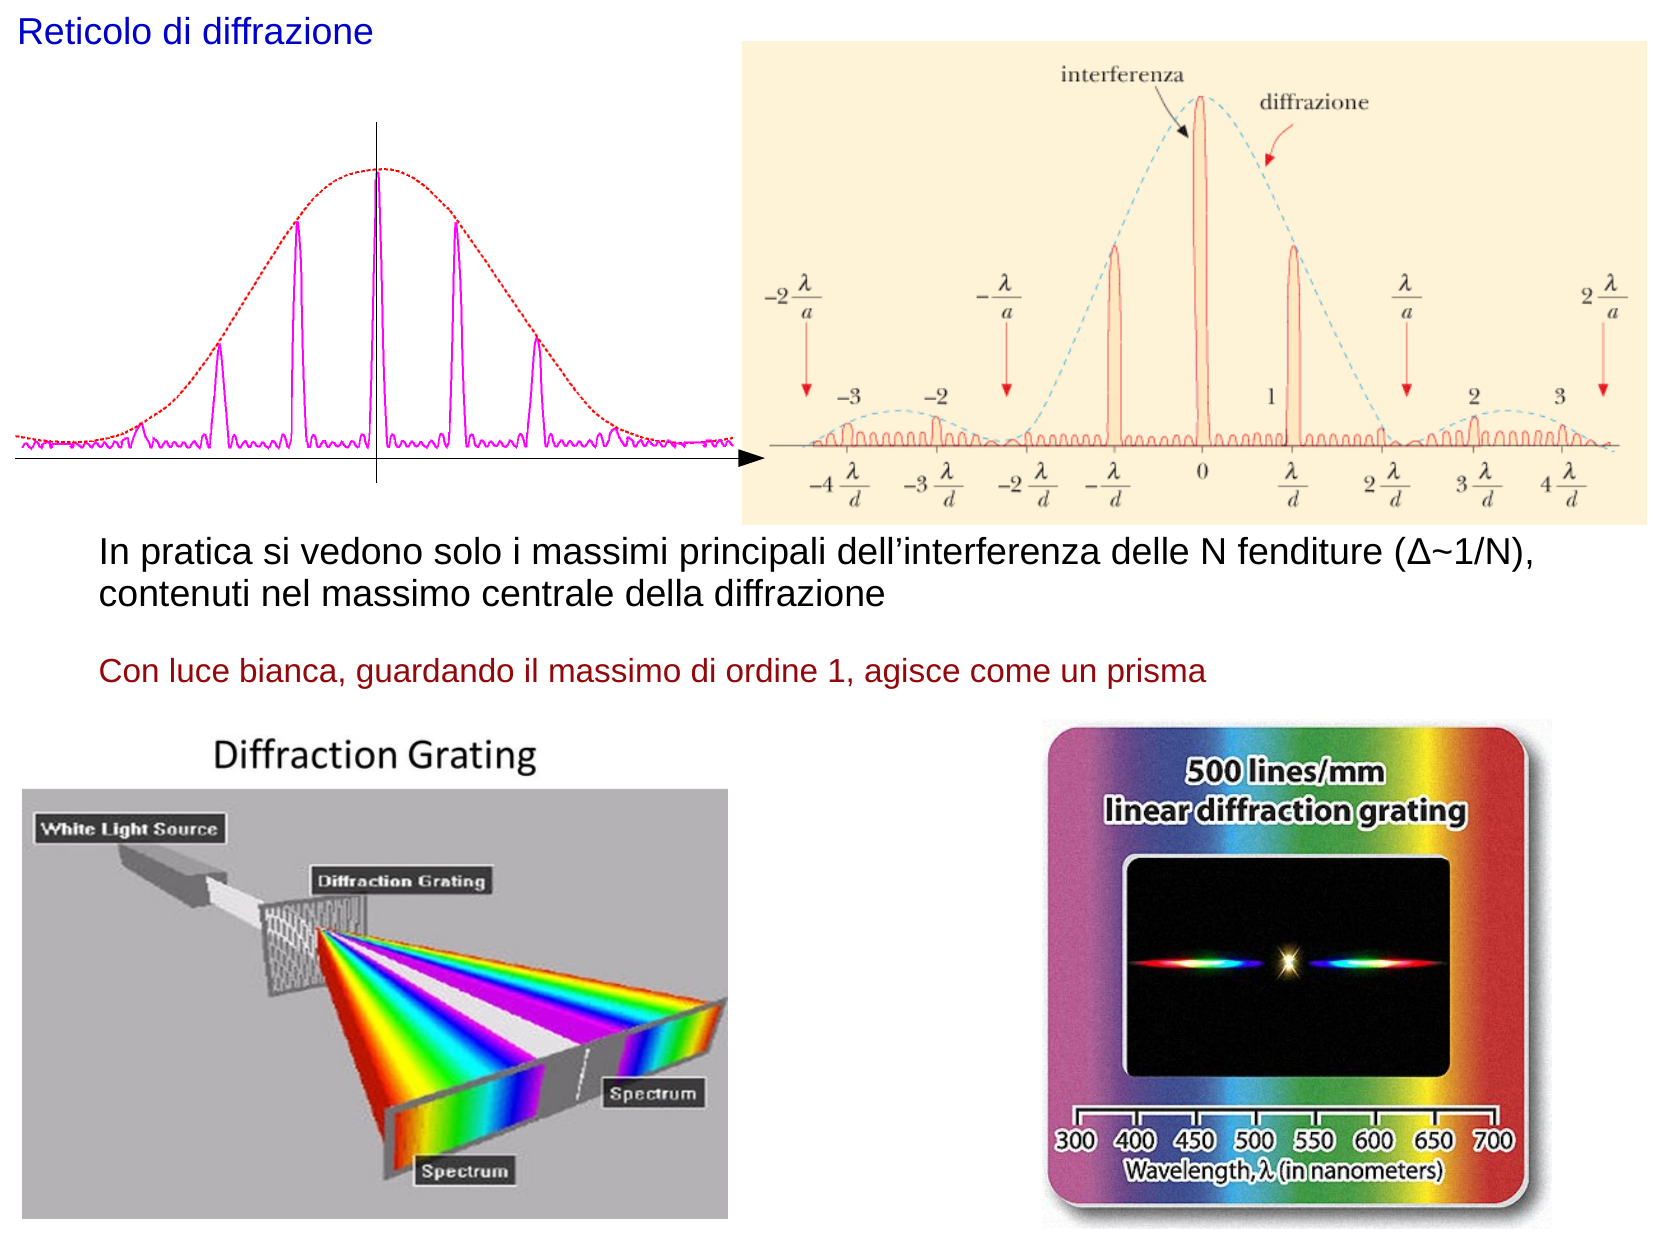

Reticolo di diffrazione
In pratica si vedono solo i massimi principali dell’interferenza delle N fenditure (Δ~1/N), contenuti nel massimo centrale della diffrazione
Con luce bianca, guardando il massimo di ordine 1, agisce come un prisma